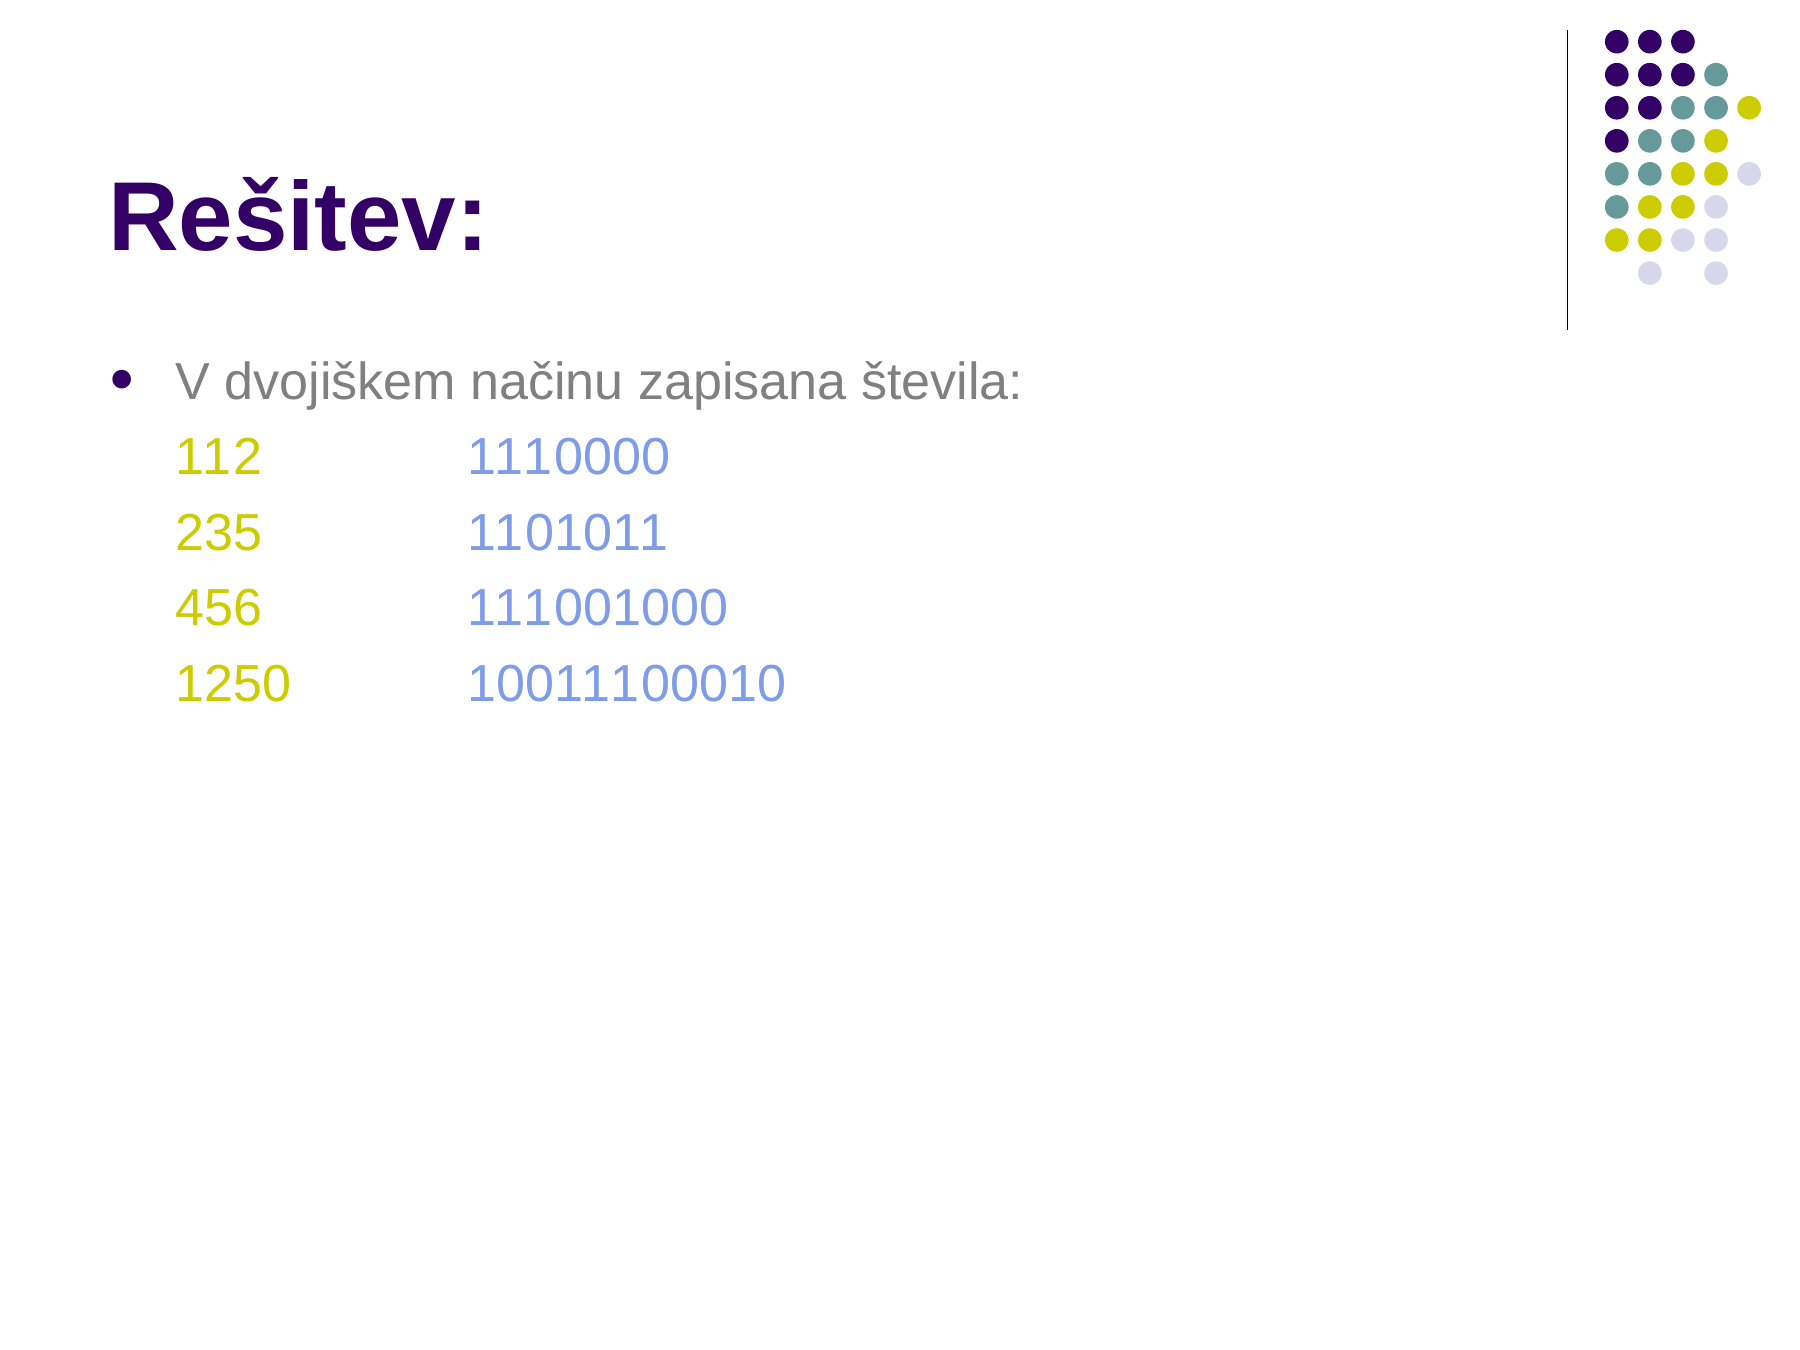

# Rešitev:
V dvojiškem načinu zapisana števila:
	112		1110000
	235		1101011
	456		111001000
	1250	10011100010